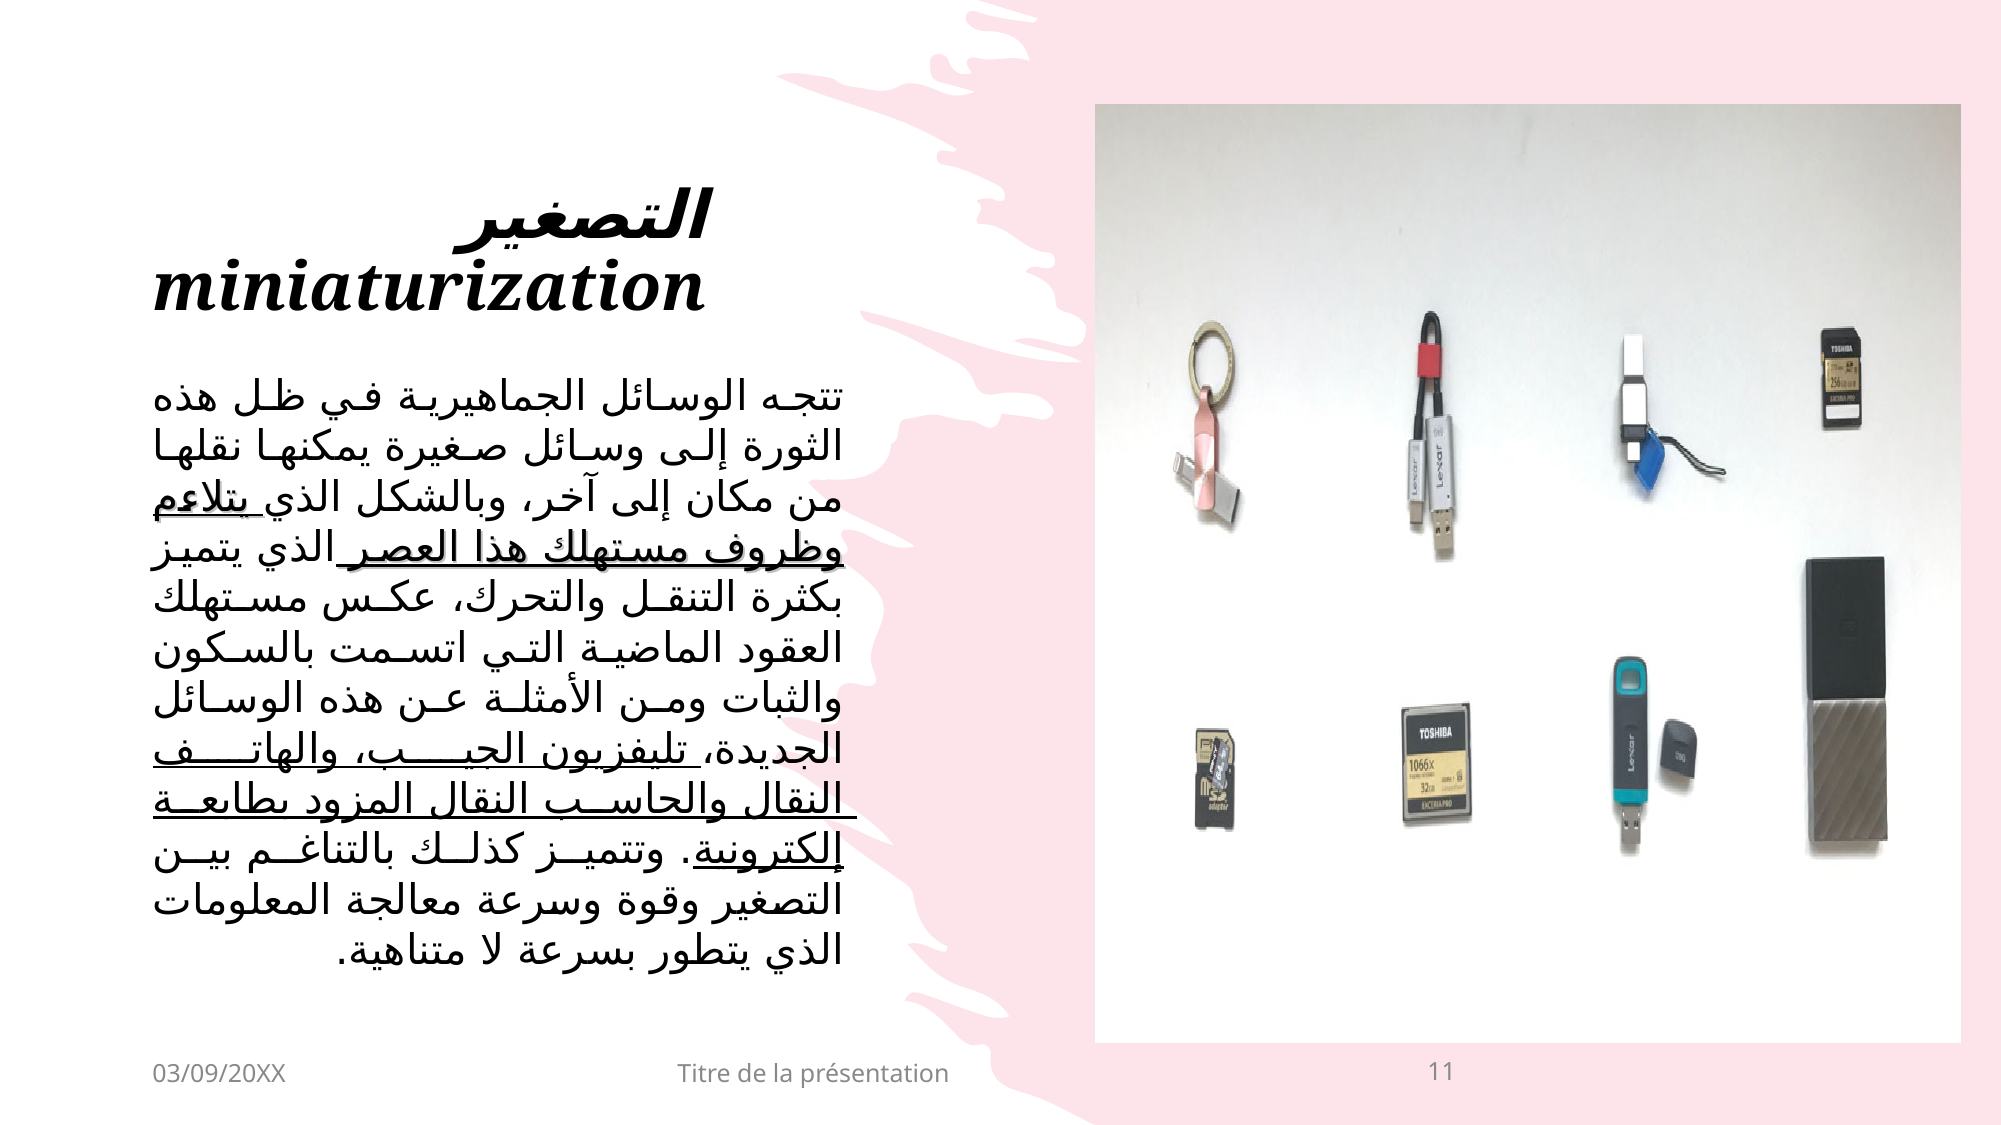

# التصغير miniaturization
تتجه الوسائل الجماهيرية في ظل هذه الثورة إلى وسائل صغيرة يمكنها نقلها من مكان إلى آخر، وبالشكل الذي يتلاءم وظروف مستهلك هذا العصر الذي يتميز بكثرة التنقل والتحرك، عكس مستهلك العقود الماضية التي اتسمت بالسكون والثبات ومن الأمثلة عن هذه الوسائل الجديدة، تليفزيون الجيب، والهاتف النقال والحاسب النقال المزود بطابعة إلكترونية. وتتميز كذلك بالتناغم بين التصغير وقوة وسرعة معالجة المعلومات الذي يتطور بسرعة لا متناهية.
03/09/20XX
Titre de la présentation